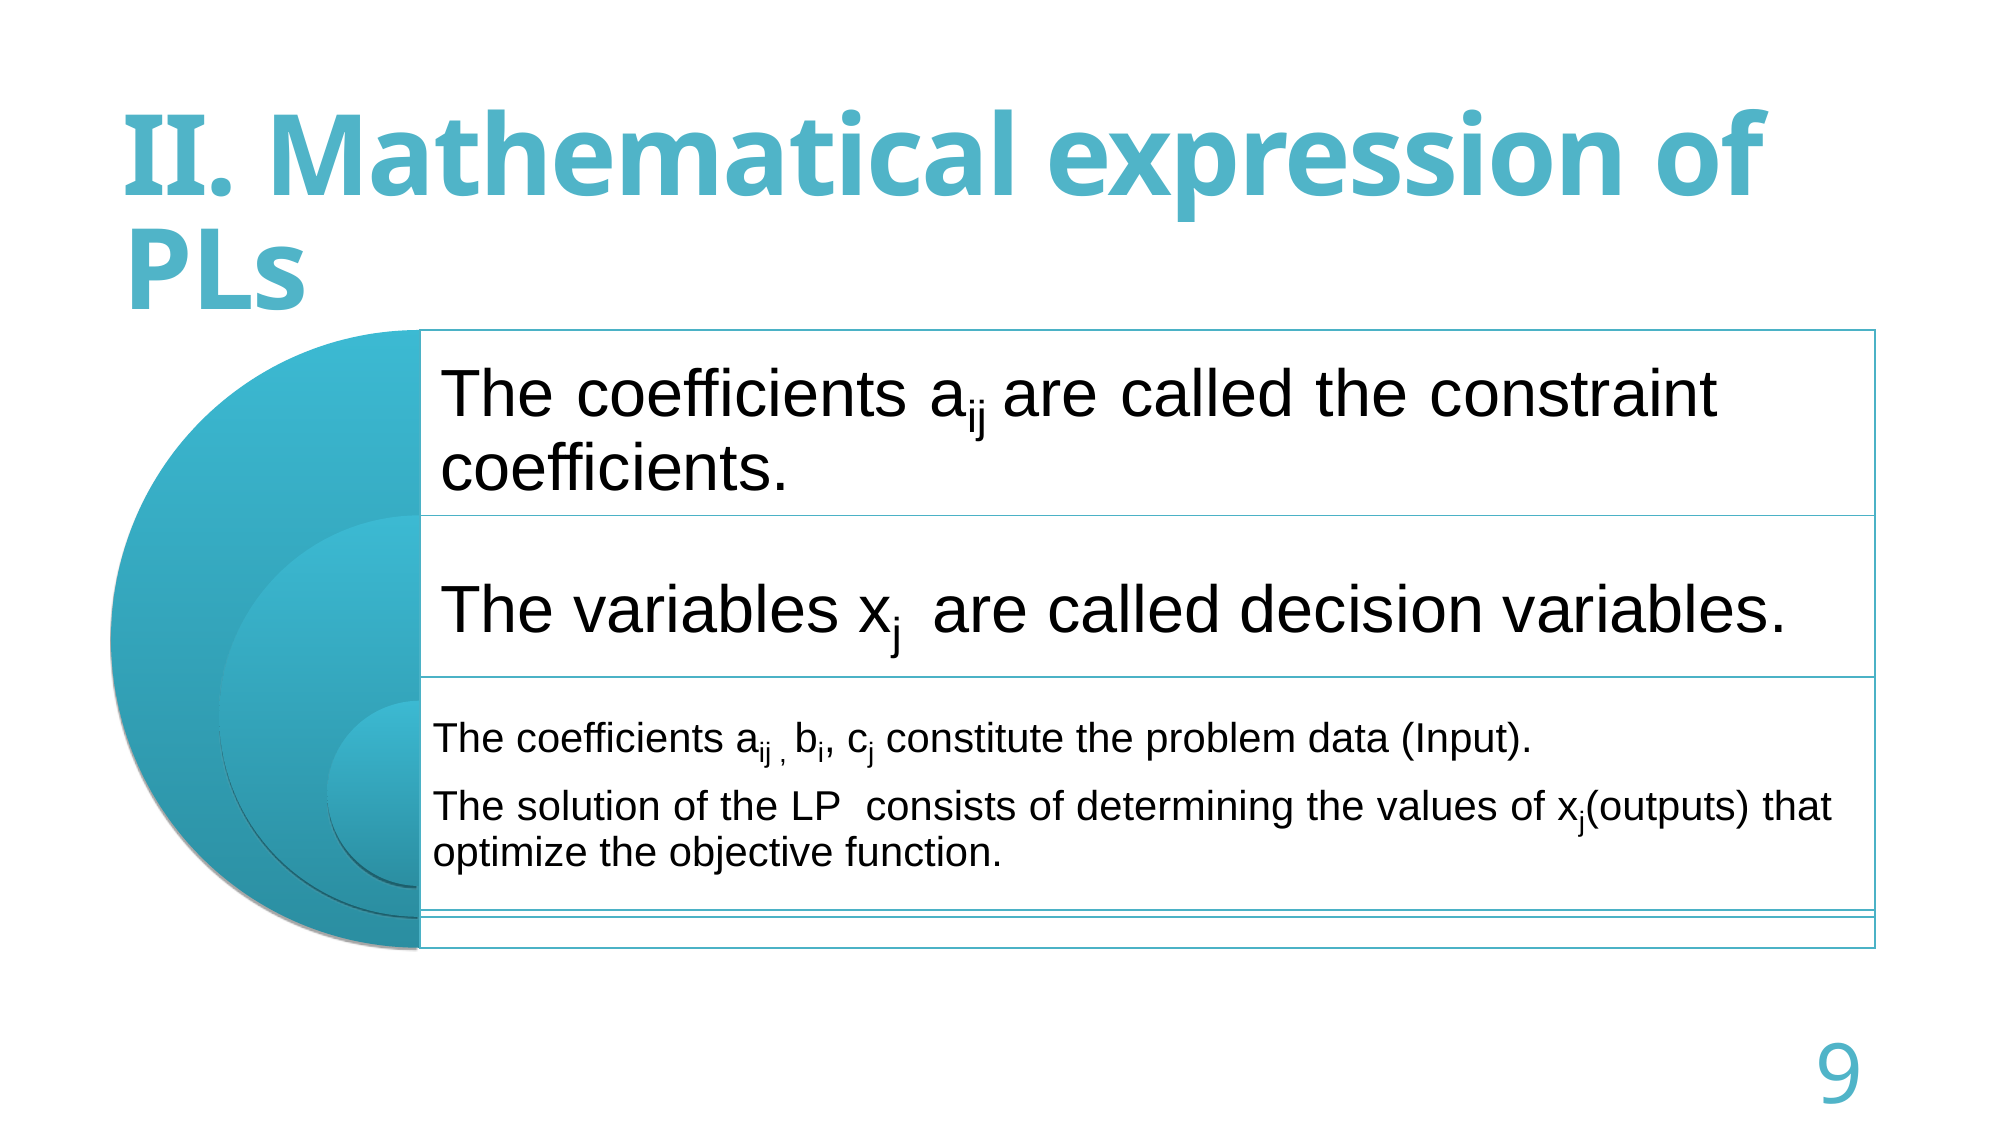

II. Mathematical expression of PLs
The coefficients aij are called the constraint coefficients.
The variables xj are called decision variables.
The coefficients aij , bi, cj constitute the problem data (Input).
The solution of the LP consists of determining the values of xj(outputs) that optimize the objective function.